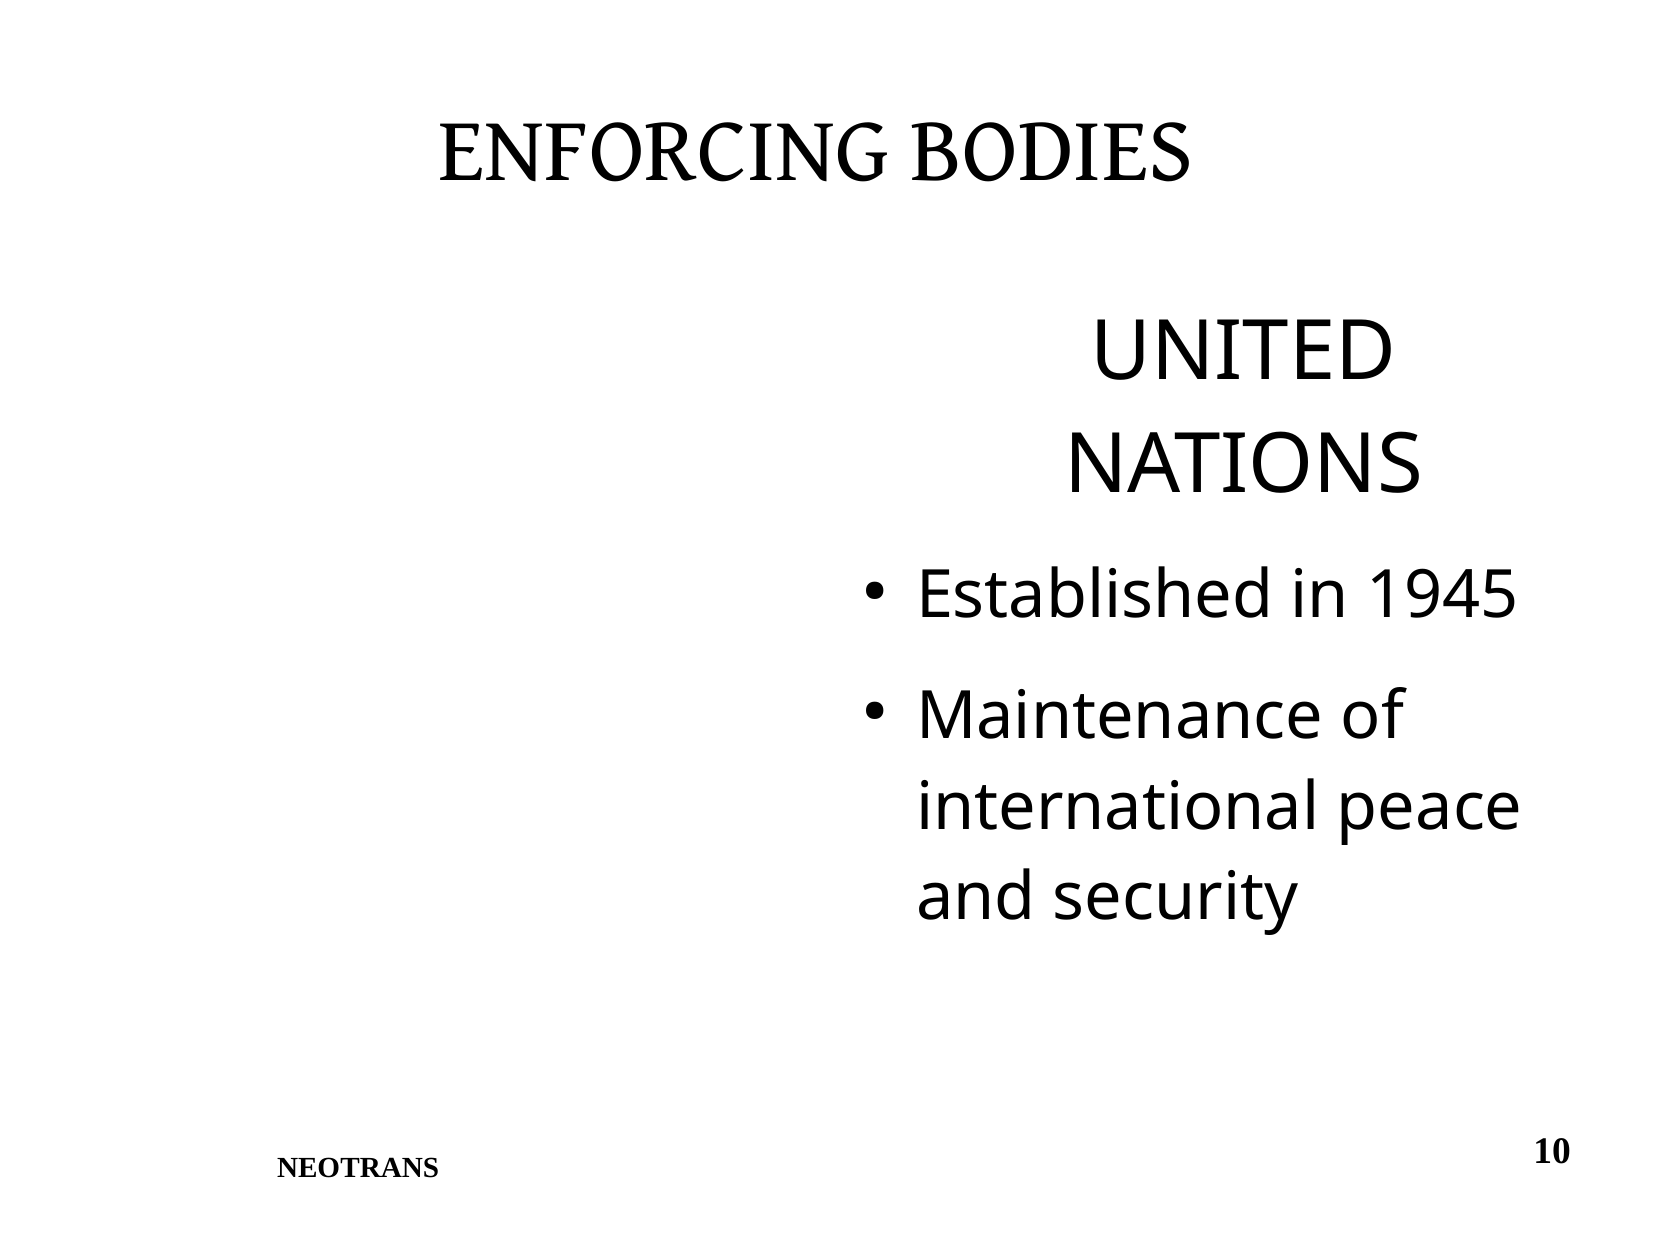

# ENFORCING BODIES
UNITED NATIONS
Established in 1945
Maintenance of international peace and security
10
NEOTRANS